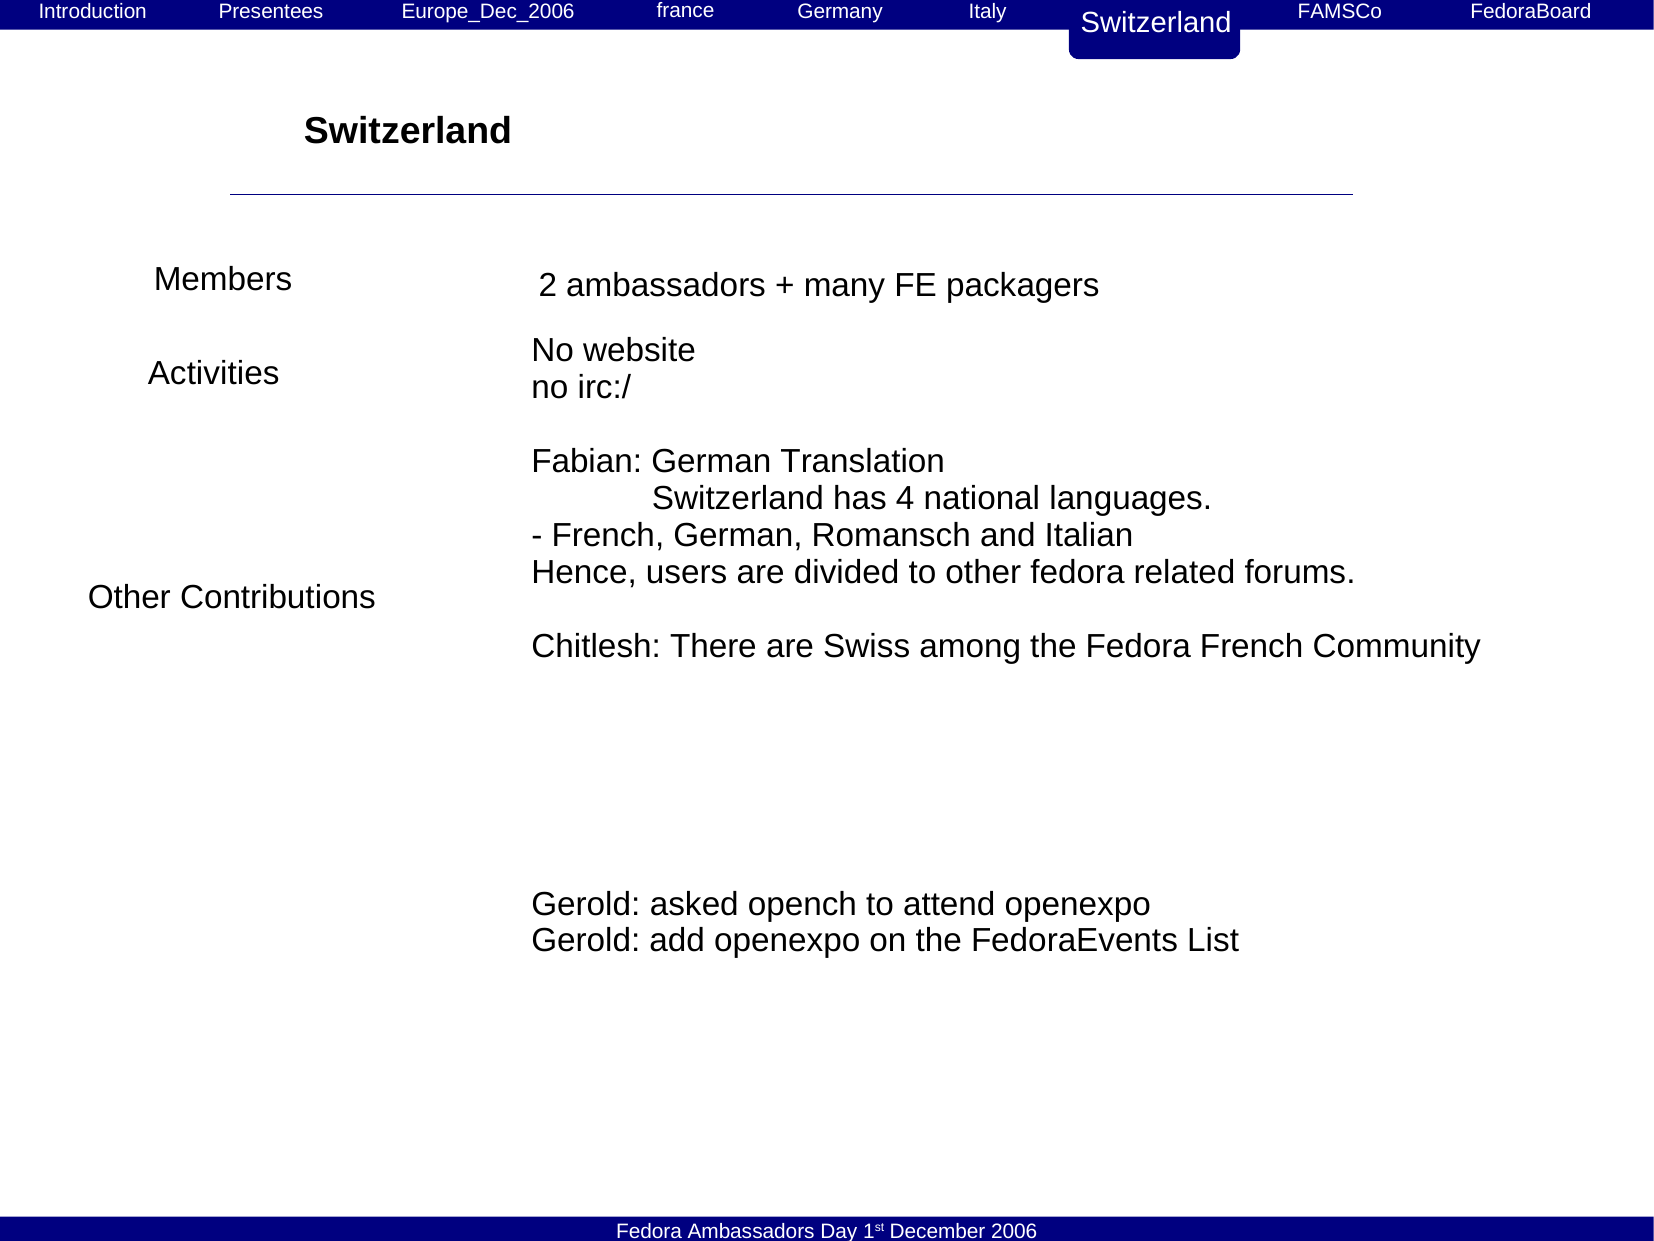

Switzerland
Switzerland
Members
2 ambassadors + many FE packagers
No website
no irc:/
Fabian: German Translation
 Switzerland has 4 national languages.
- French, German, Romansch and Italian
Hence, users are divided to other fedora related forums.
Chitlesh: There are Swiss among the Fedora French Community
Activities
Other Contributions
Gerold: asked opench to attend openexpo
Gerold: add openexpo on the FedoraEvents List